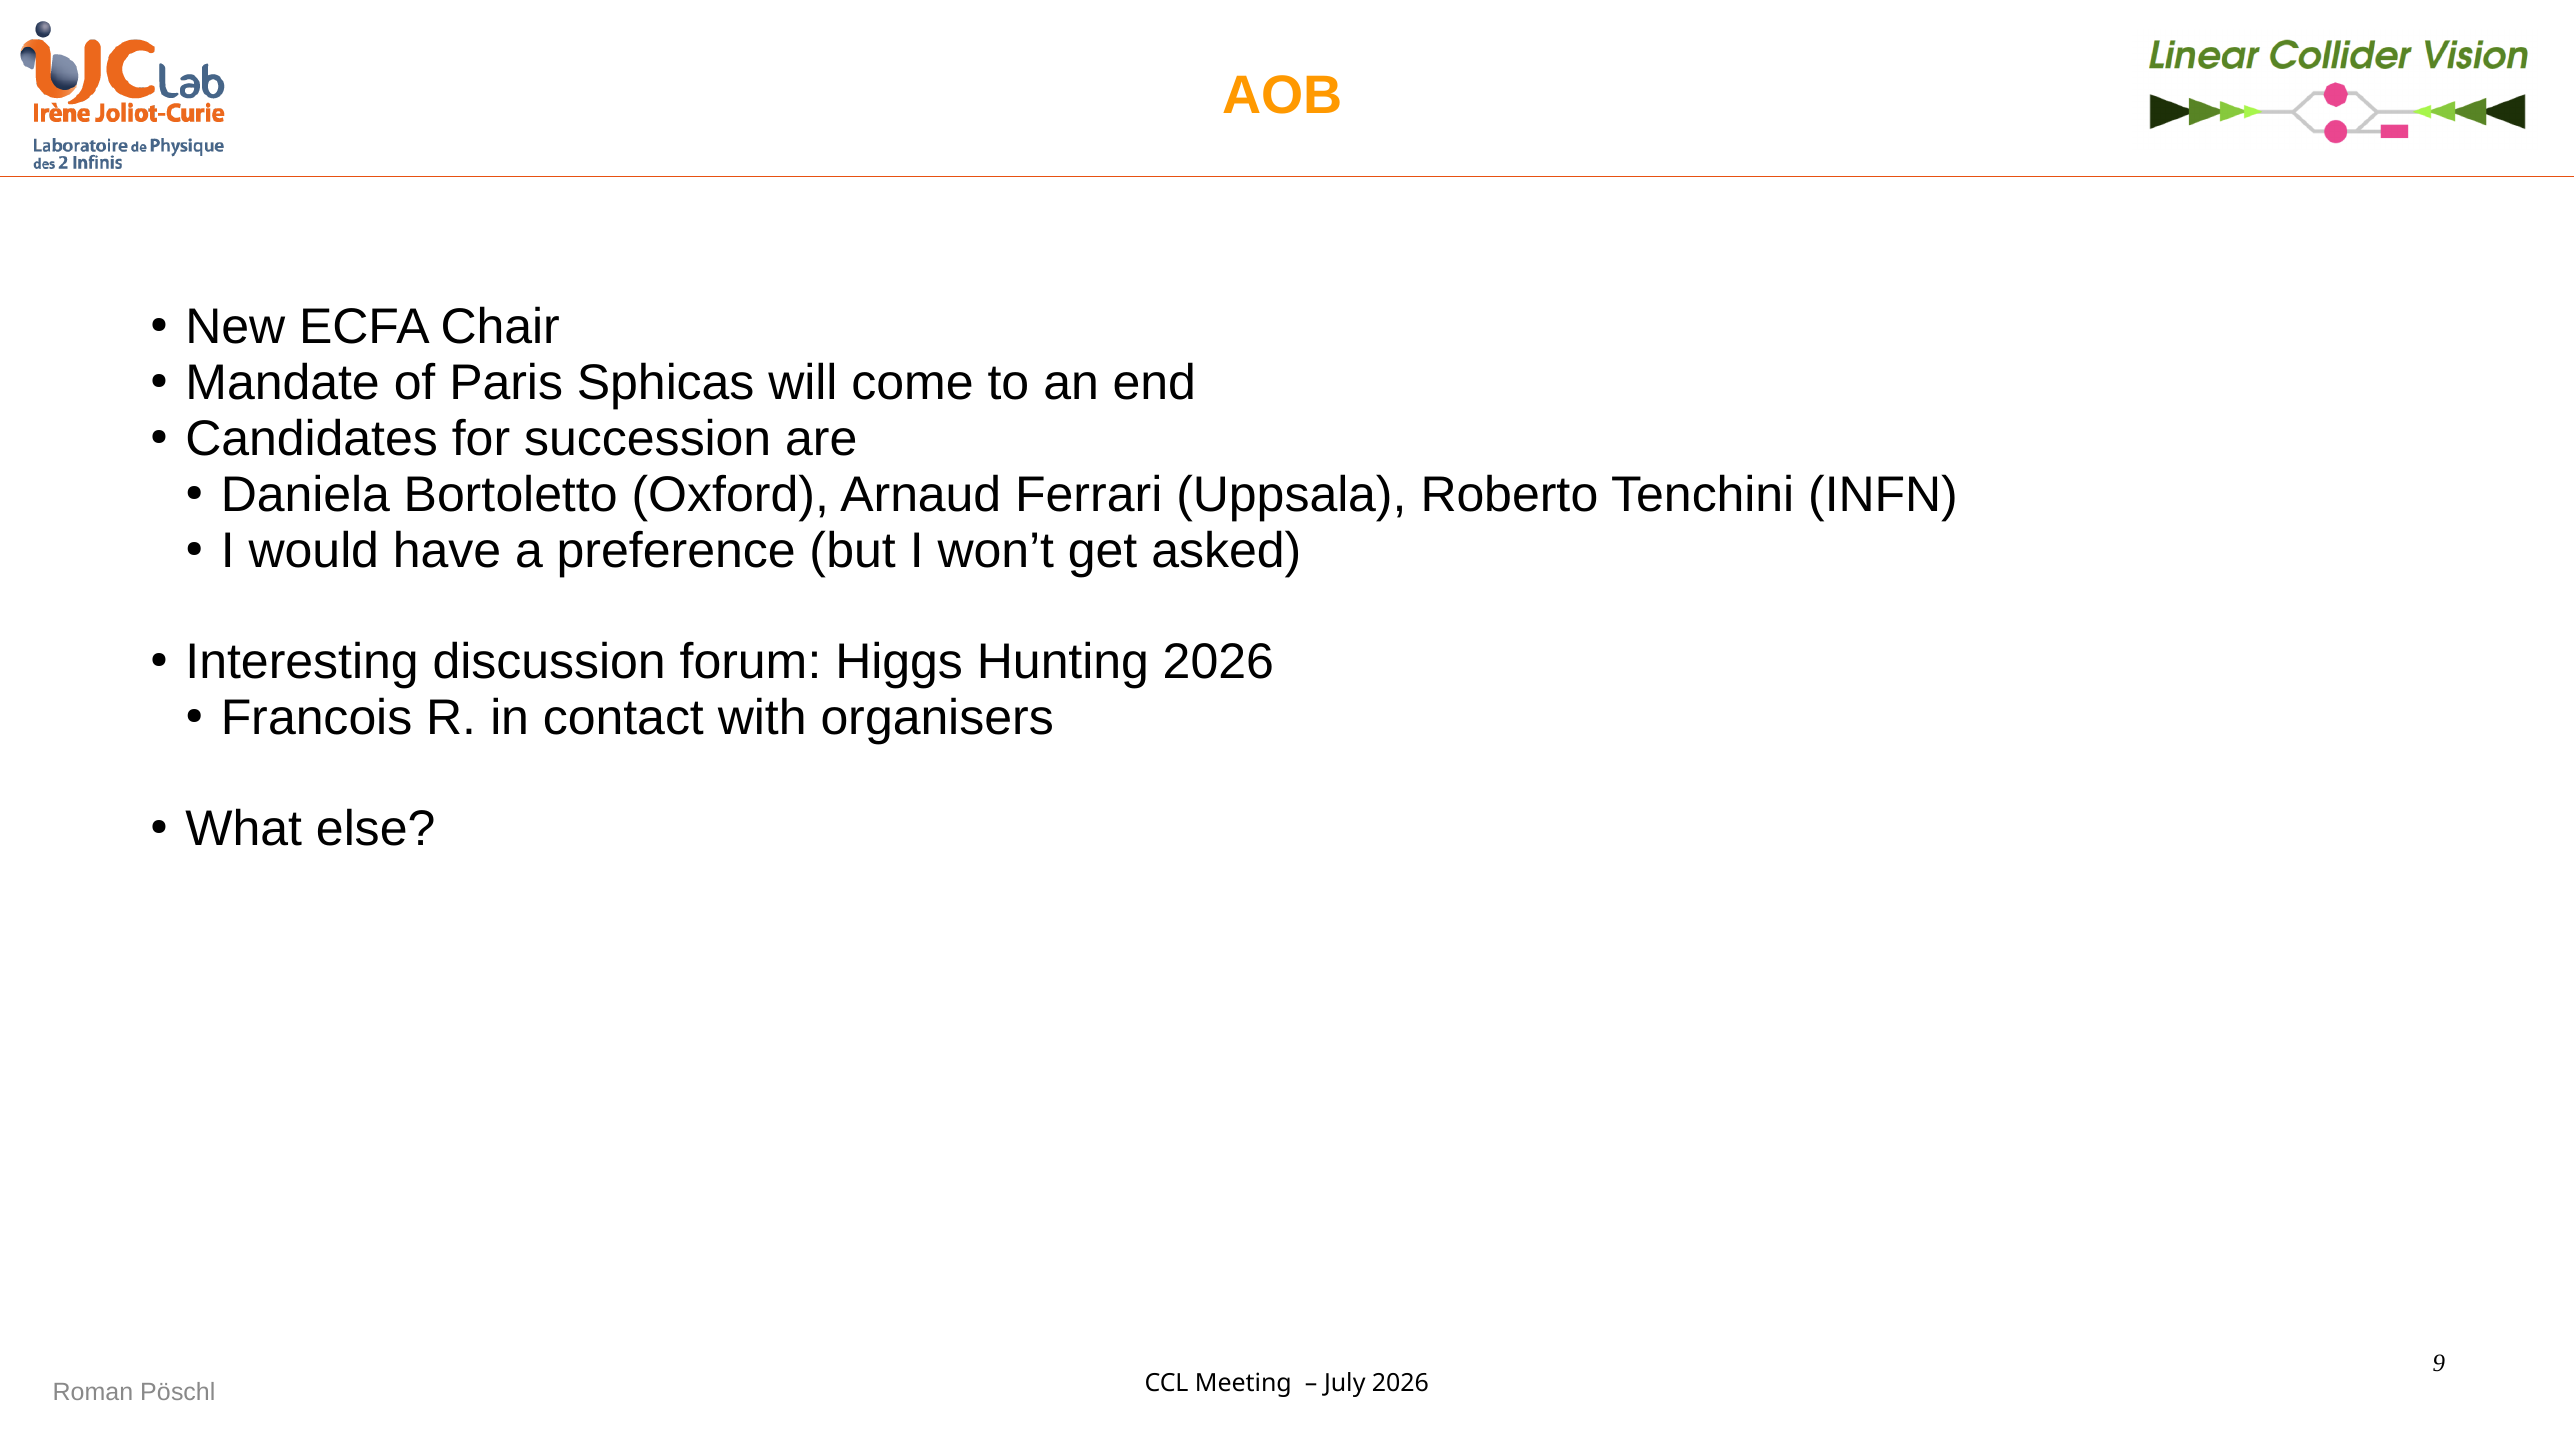

# AOB
New ECFA Chair
Mandate of Paris Sphicas will come to an end
Candidates for succession are
Daniela Bortoletto (Oxford), Arnaud Ferrari (Uppsala), Roberto Tenchini (INFN)
I would have a preference (but I won’t get asked)
Interesting discussion forum: Higgs Hunting 2026
Francois R. in contact with organisers
What else?
9